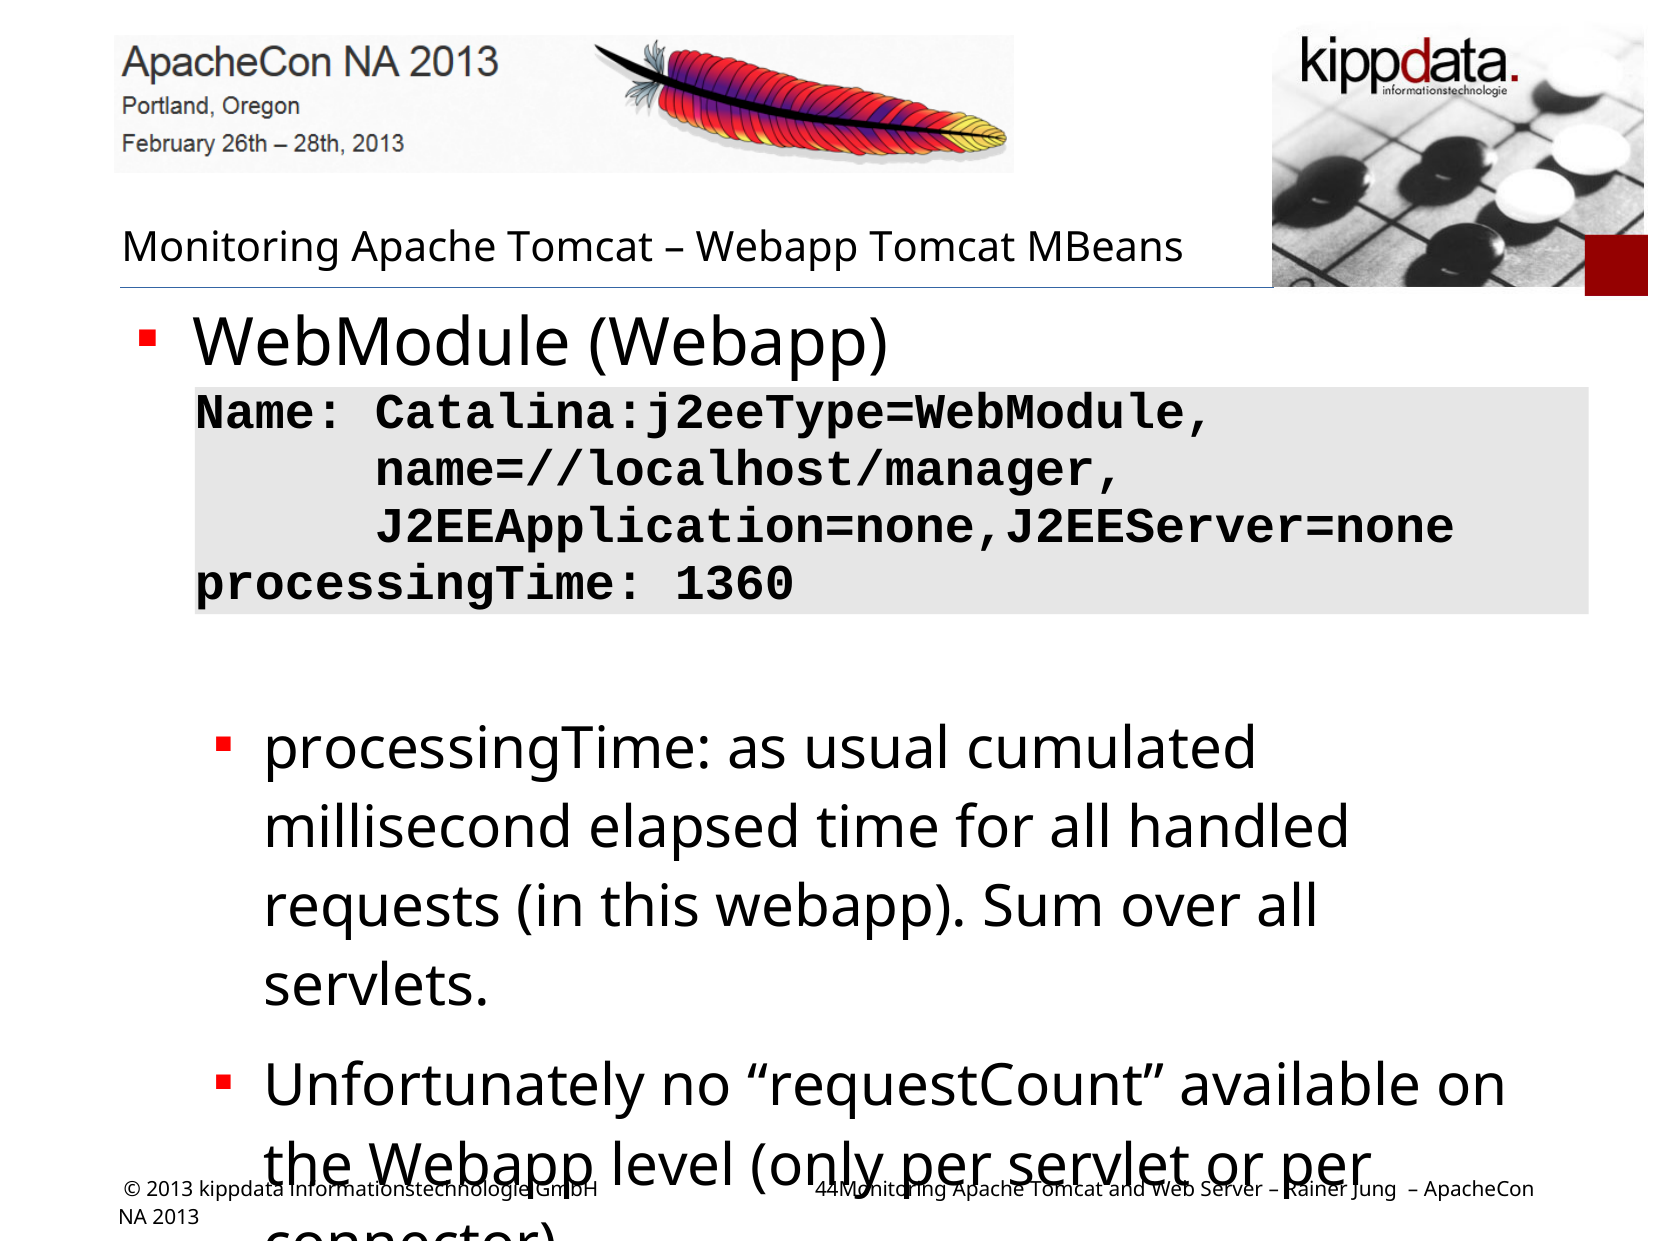

# Monitoring Apache Tomcat – Webapp Tomcat MBeans
WebModule (Webapp)
processingTime: as usual cumulated millisecond elapsed time for all handled requests (in this webapp). Sum over all servlets.
Unfortunately no “requestCount” available on the Webapp level (only per servlet or per connector)
Fixed a few minutes ago for the next TC 7 release
Name: Catalina:j2eeType=WebModule,
 name=//localhost/manager,
 J2EEApplication=none,J2EEServer=none
processingTime: 1360